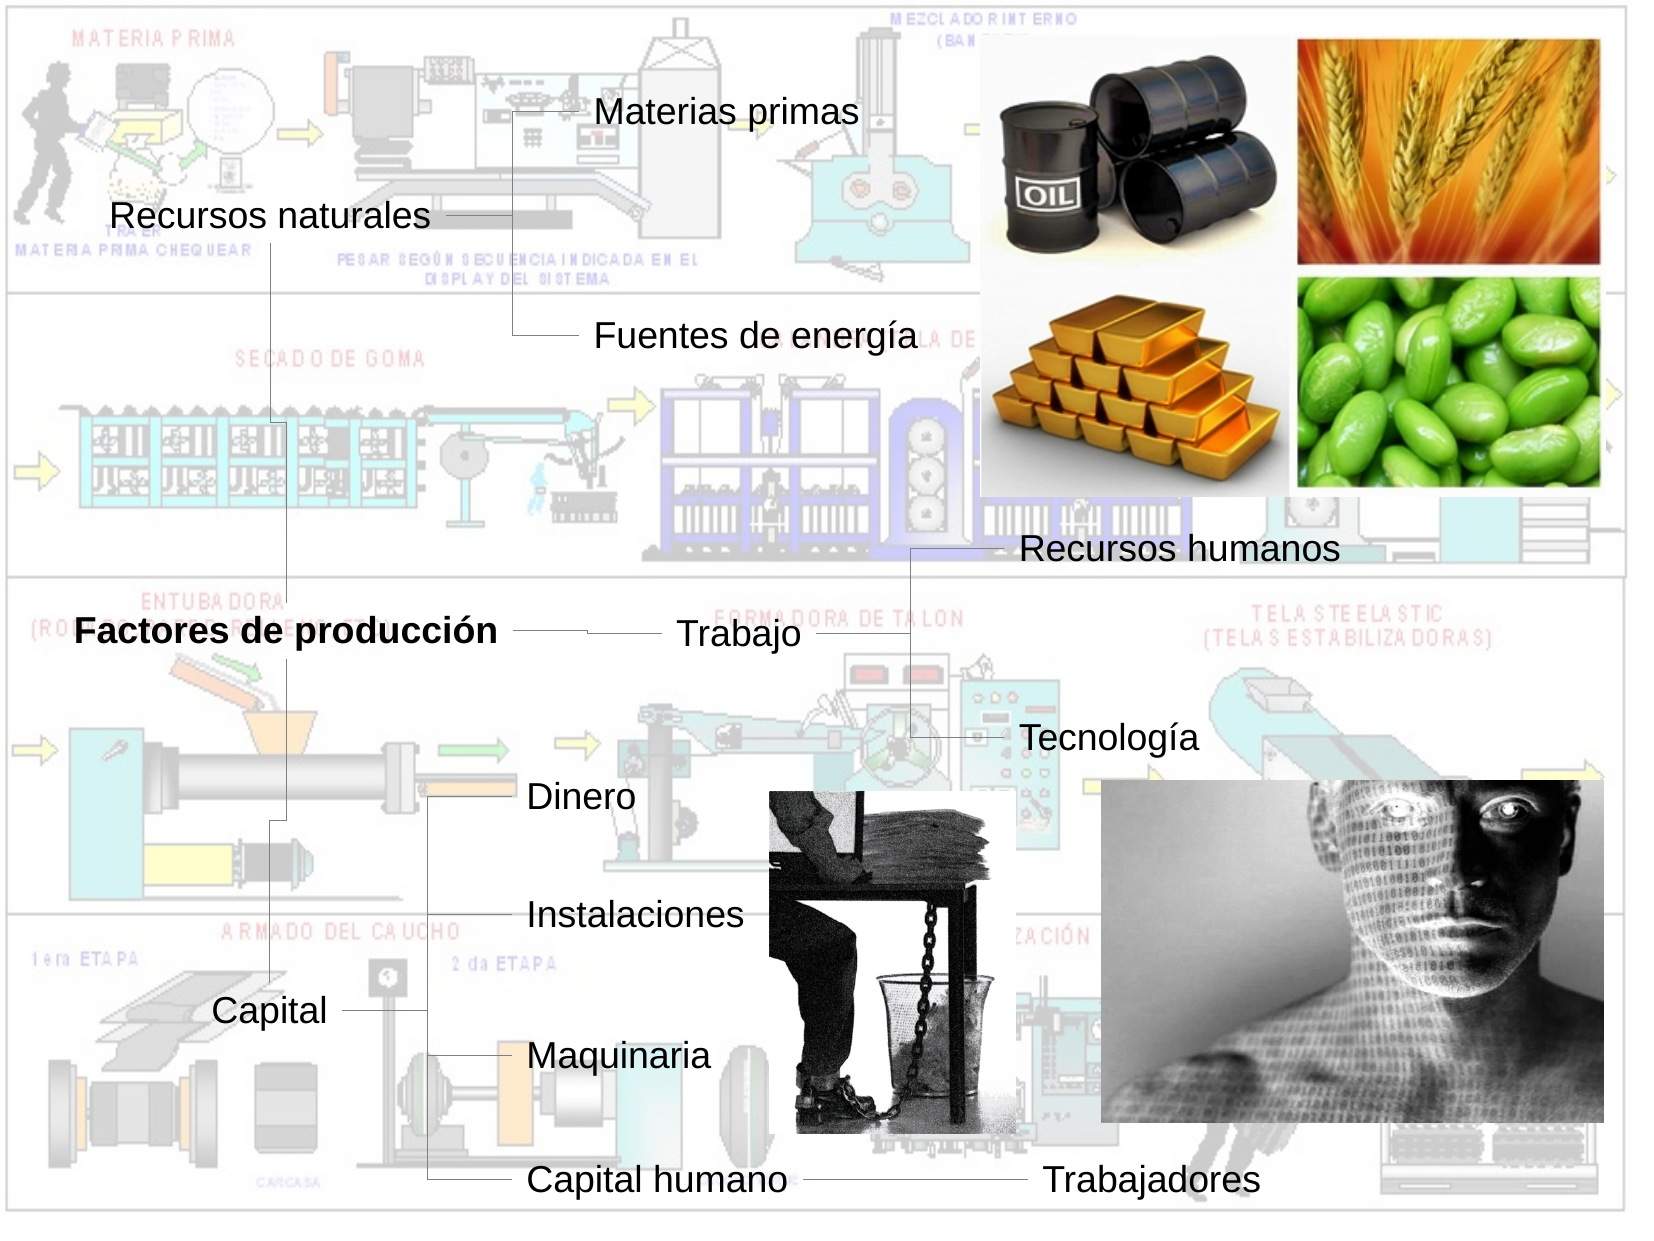

Materias primas
Recursos naturales
Fuentes de energía
Recursos humanos
Factores de producción
Trabajo
Tecnología
Dinero
Instalaciones
Capital
Maquinaria
Capital humano
Trabajadores